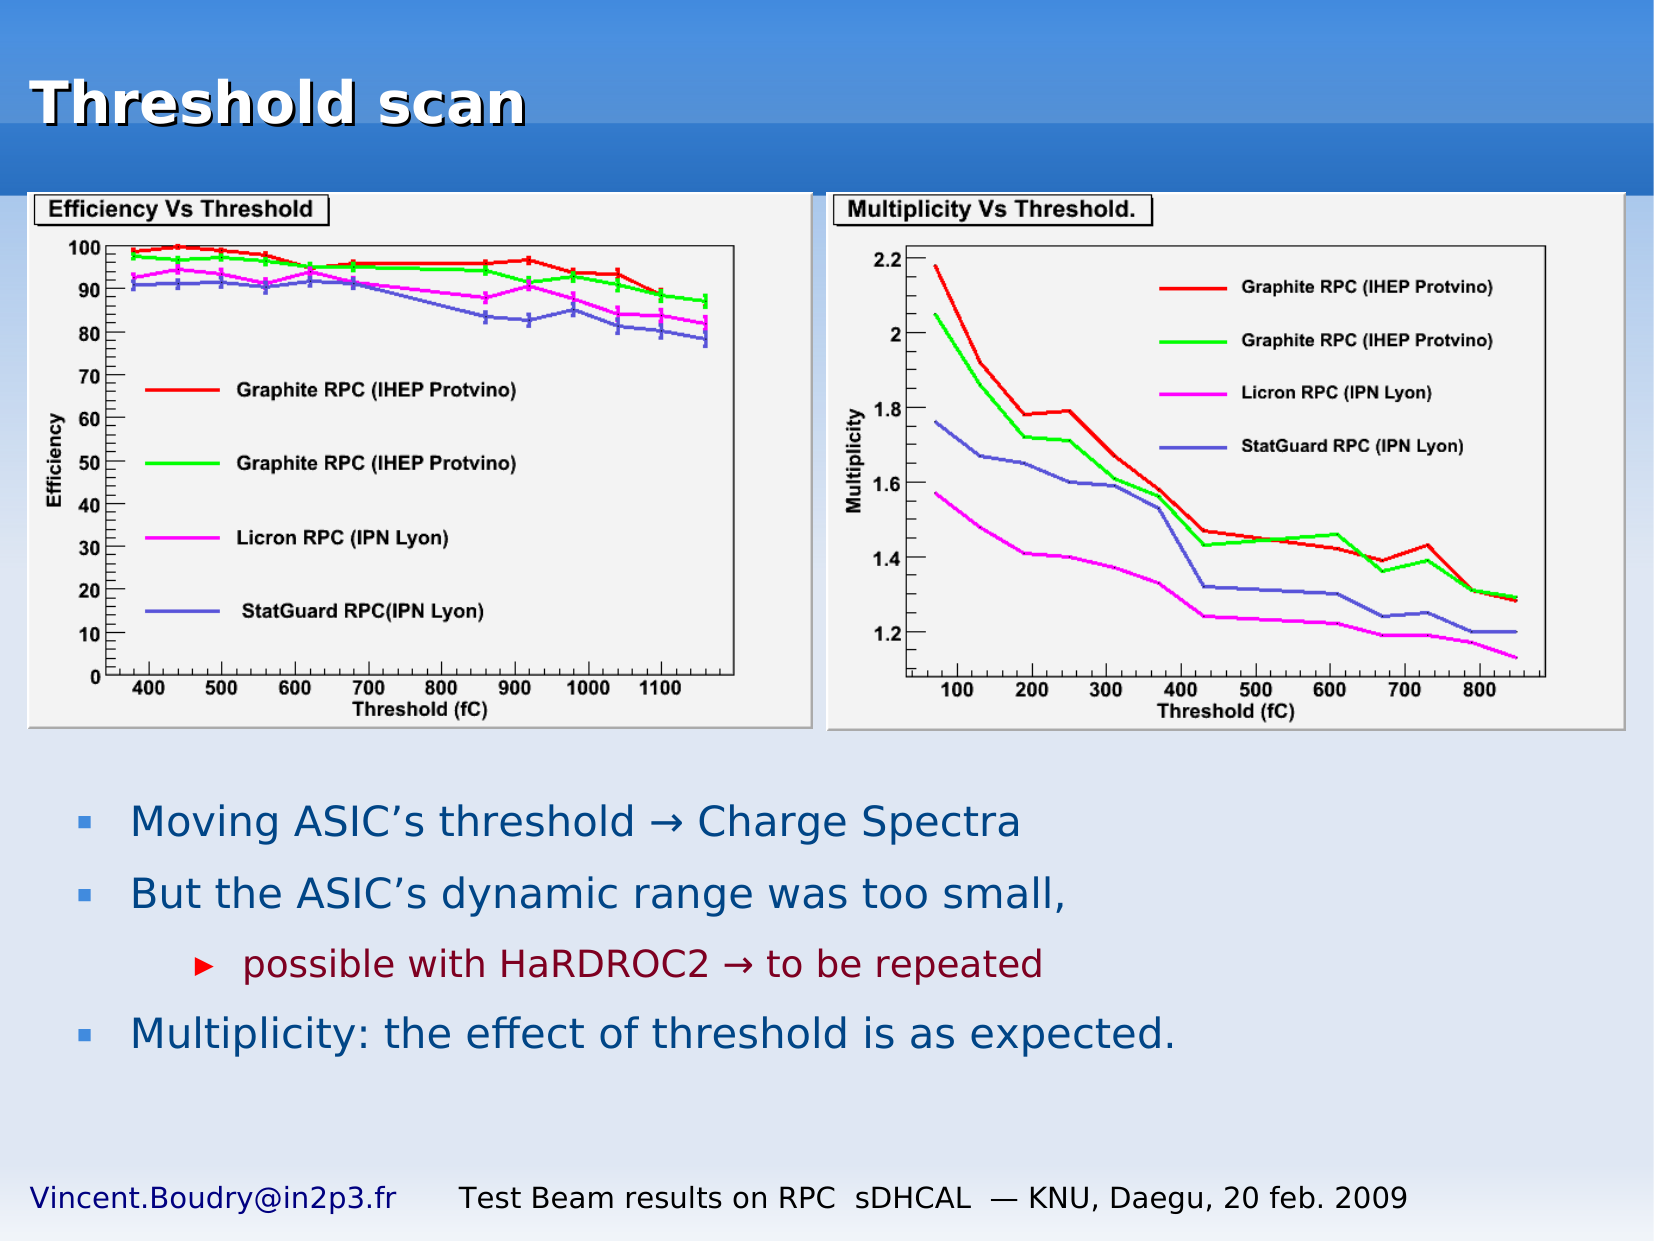

Threshold scan
# Moving ASIC’s threshold → Charge Spectra
But the ASIC’s dynamic range was too small,
possible with HaRDROC2 → to be repeated
Multiplicity: the effect of threshold is as expected.
Vincent.Boudry@in2p3.fr
Test Beam results on RPC sDHCAL — KNU, Daegu, 20 feb. 2009